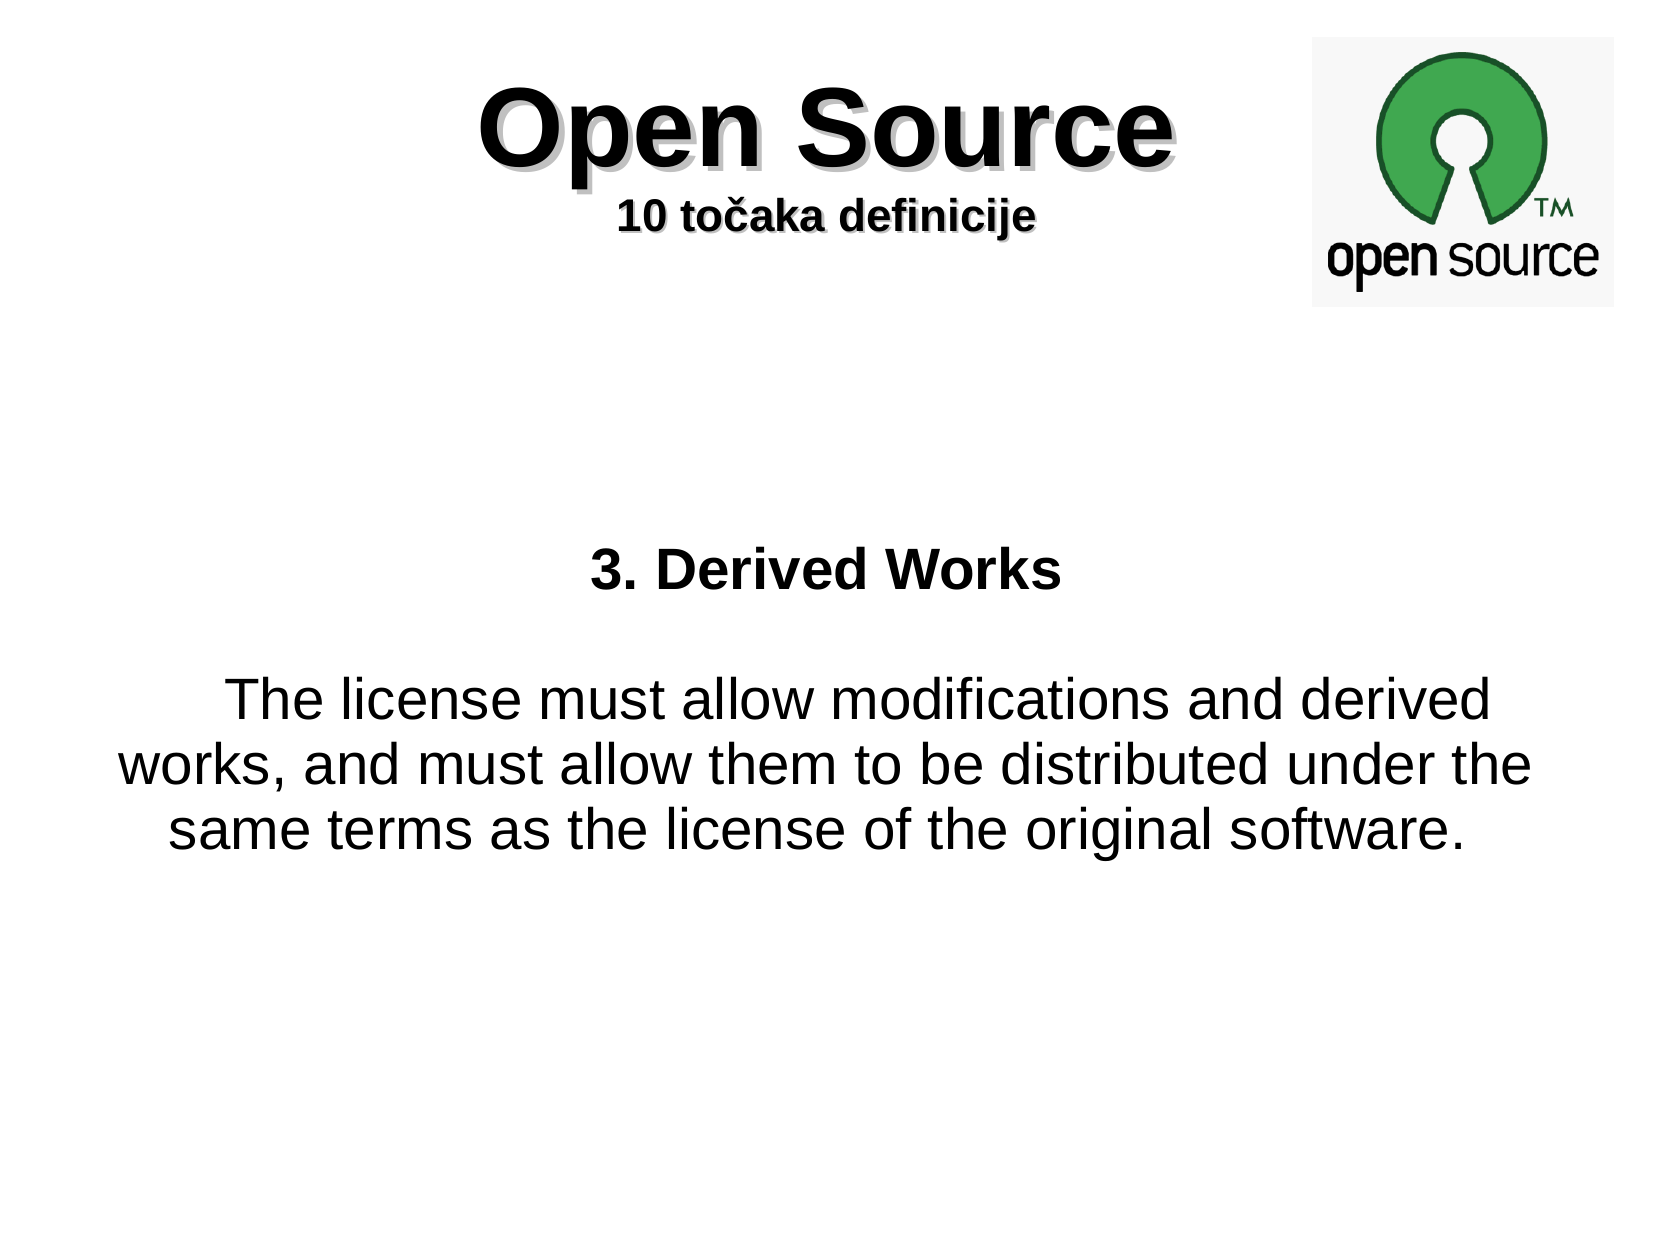

Open Source
10 točaka definicije
# 3. Derived Works
 The license must allow modifications and derived works, and must allow them to be distributed under the same terms as the license of the original software.